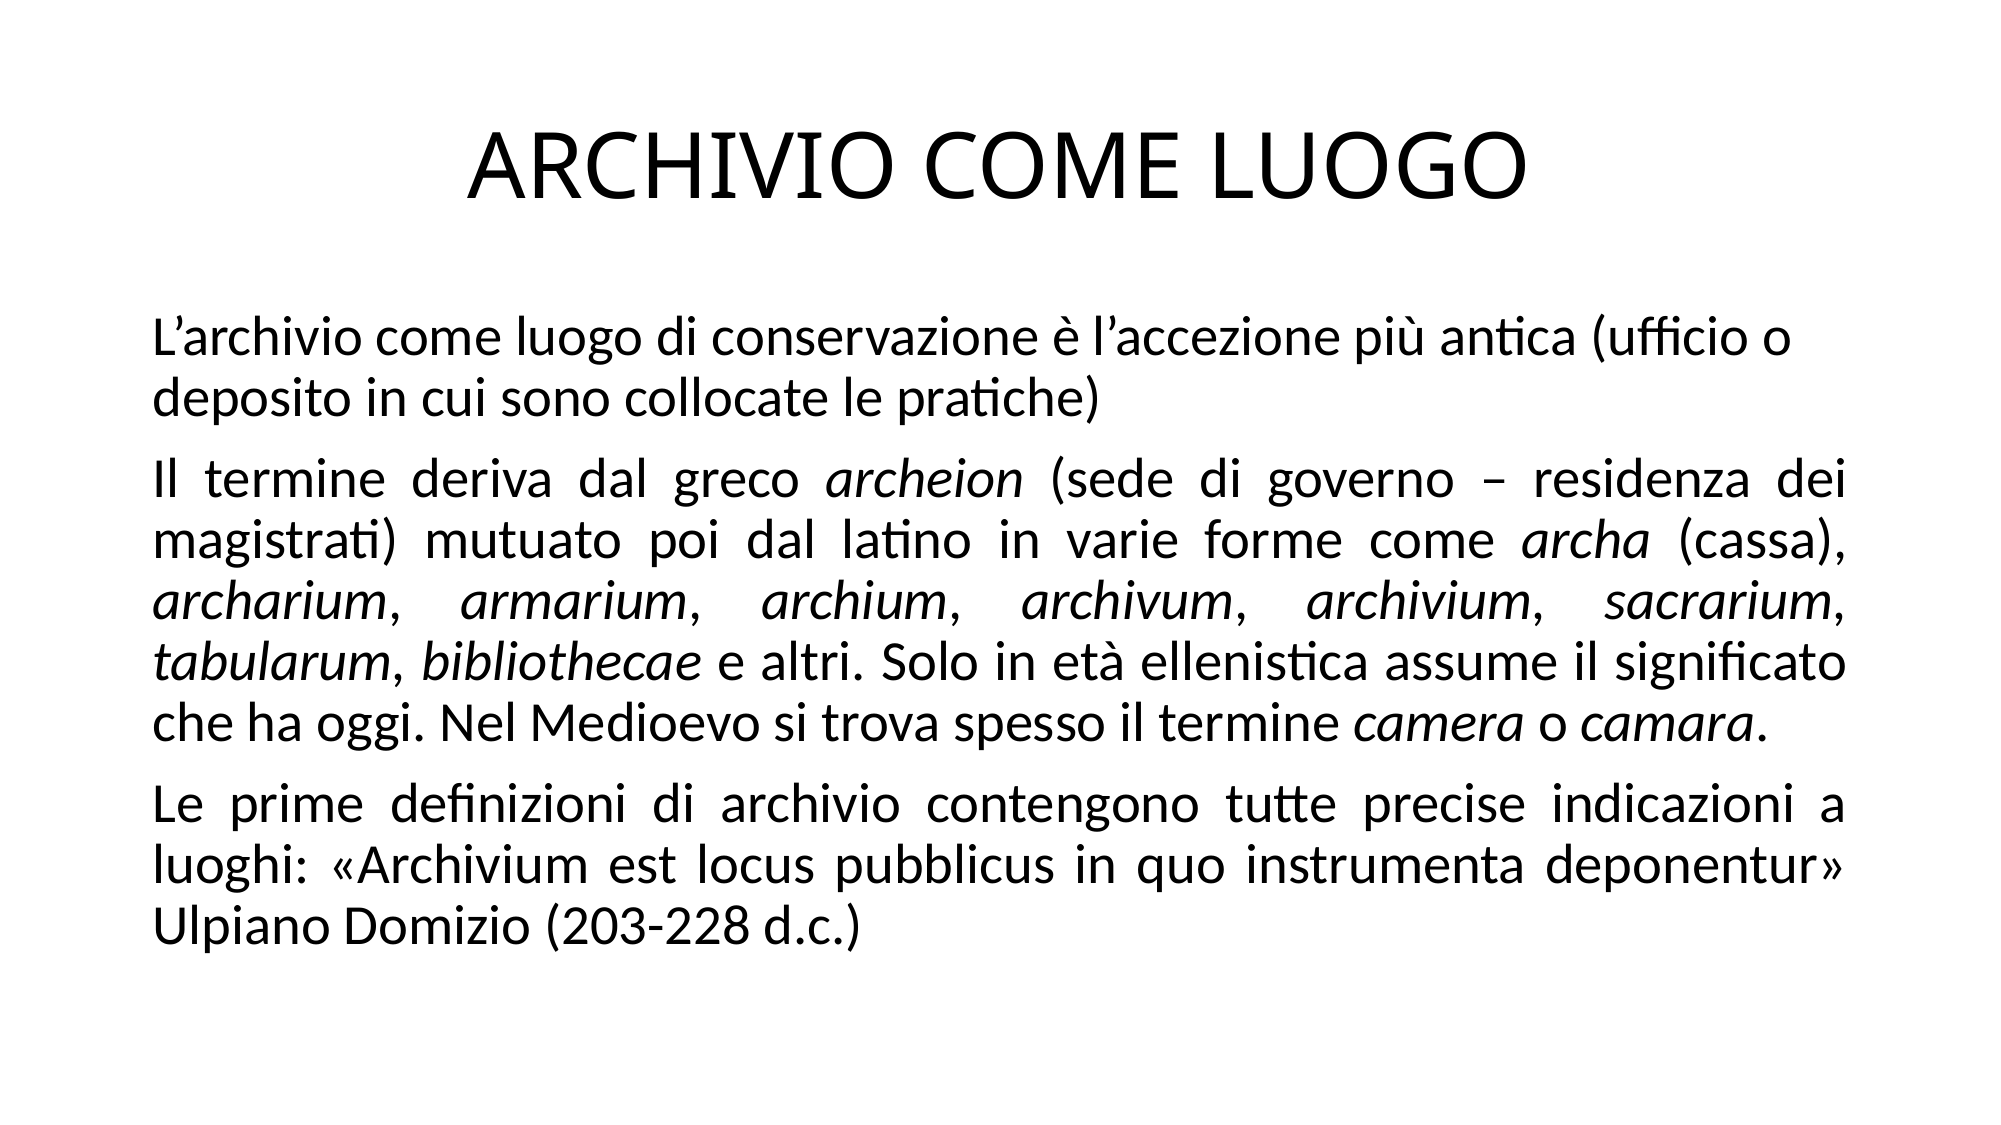

# ARCHIVIO COME LUOGO
L’archivio come luogo di conservazione è l’accezione più antica (ufficio o deposito in cui sono collocate le pratiche)
Il termine deriva dal greco archeion (sede di governo – residenza dei magistrati) mutuato poi dal latino in varie forme come archa (cassa), archarium, armarium, archium, archivum, archivium, sacrarium, tabularum, bibliothecae e altri. Solo in età ellenistica assume il significato che ha oggi. Nel Medioevo si trova spesso il termine camera o camara.
Le prime definizioni di archivio contengono tutte precise indicazioni a luoghi: «Archivium est locus pubblicus in quo instrumenta deponentur» Ulpiano Domizio (203-228 d.c.)